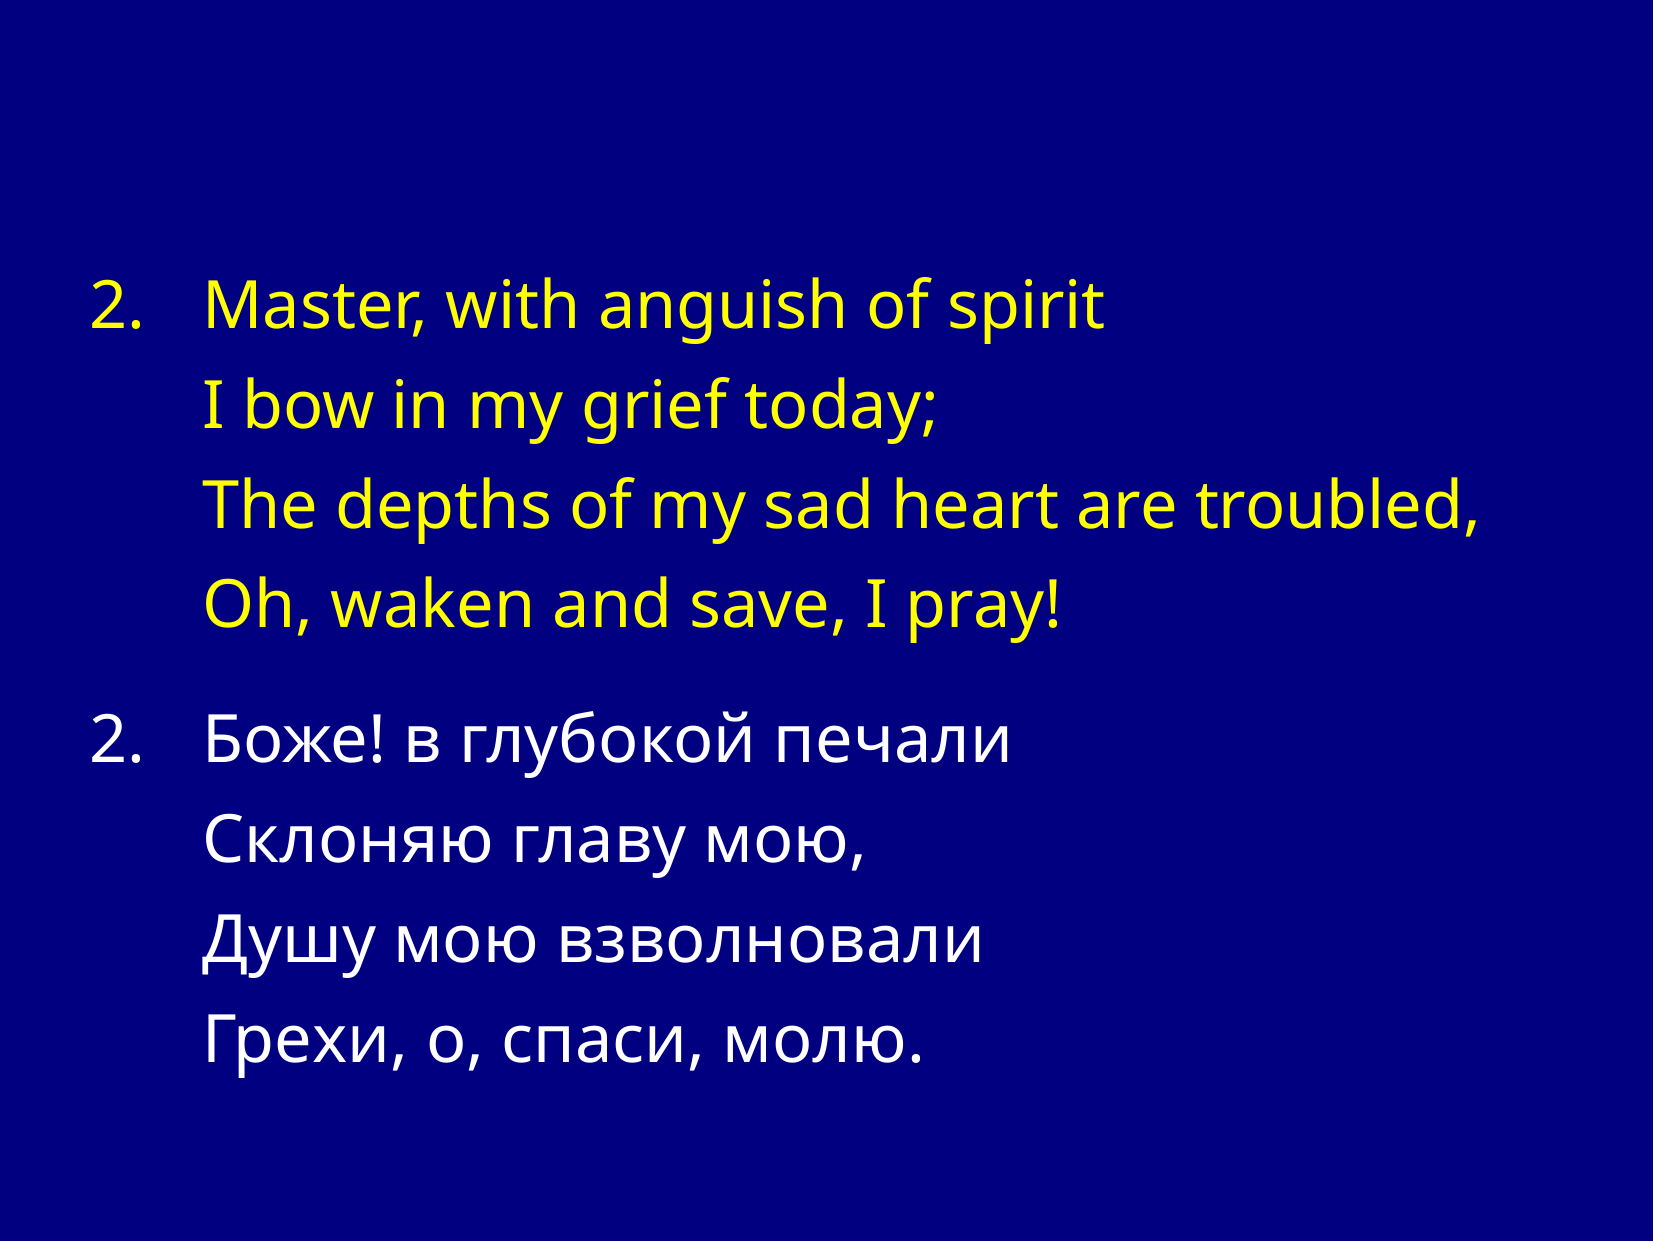

2.	Master, with anguish of spirit
	I bow in my grief today;
	The depths of my sad heart are troubled,
	Oh, waken and save, I pray!
2.	Боже! в глубокой печали
	Склоняю главу мою,
	Душу мою взволновали
	Грехи, о, спаси, молю.